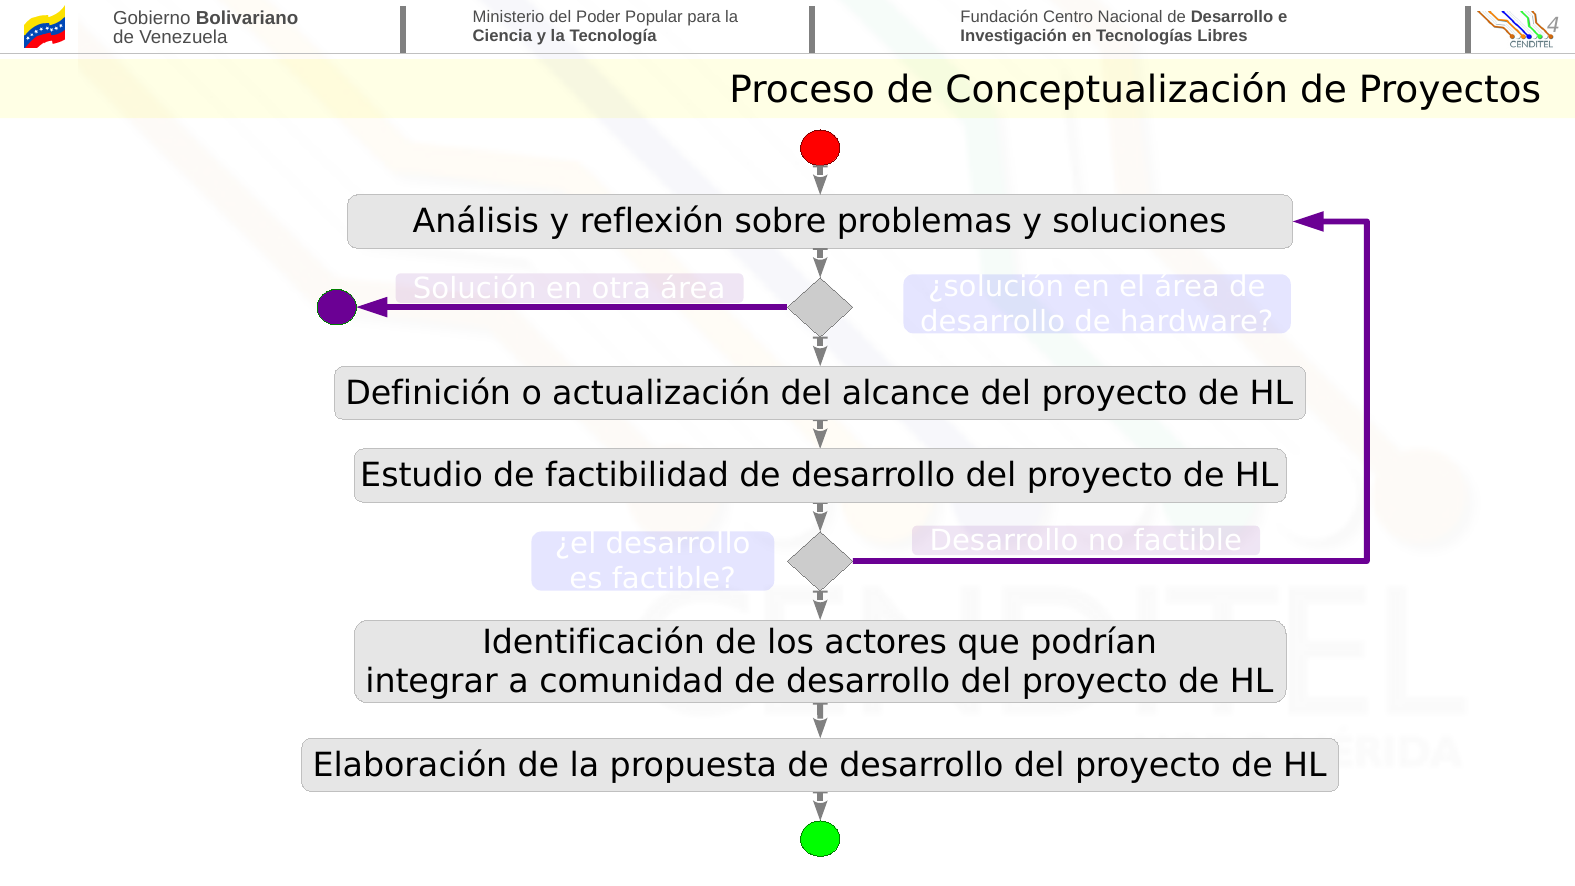

# Proceso de Conceptualización de Proyectos
Análisis y reflexión sobre problemas y soluciones
Solución en otra área
¿solución en el área de
desarrollo de hardware?
Definición o actualización del alcance del proyecto de HL
Estudio de factibilidad de desarrollo del proyecto de HL
Desarrollo no factible
¿el desarrollo
es factible?
Identificación de los actores que podrían
integrar a comunidad de desarrollo del proyecto de HL
Elaboración de la propuesta de desarrollo del proyecto de HL